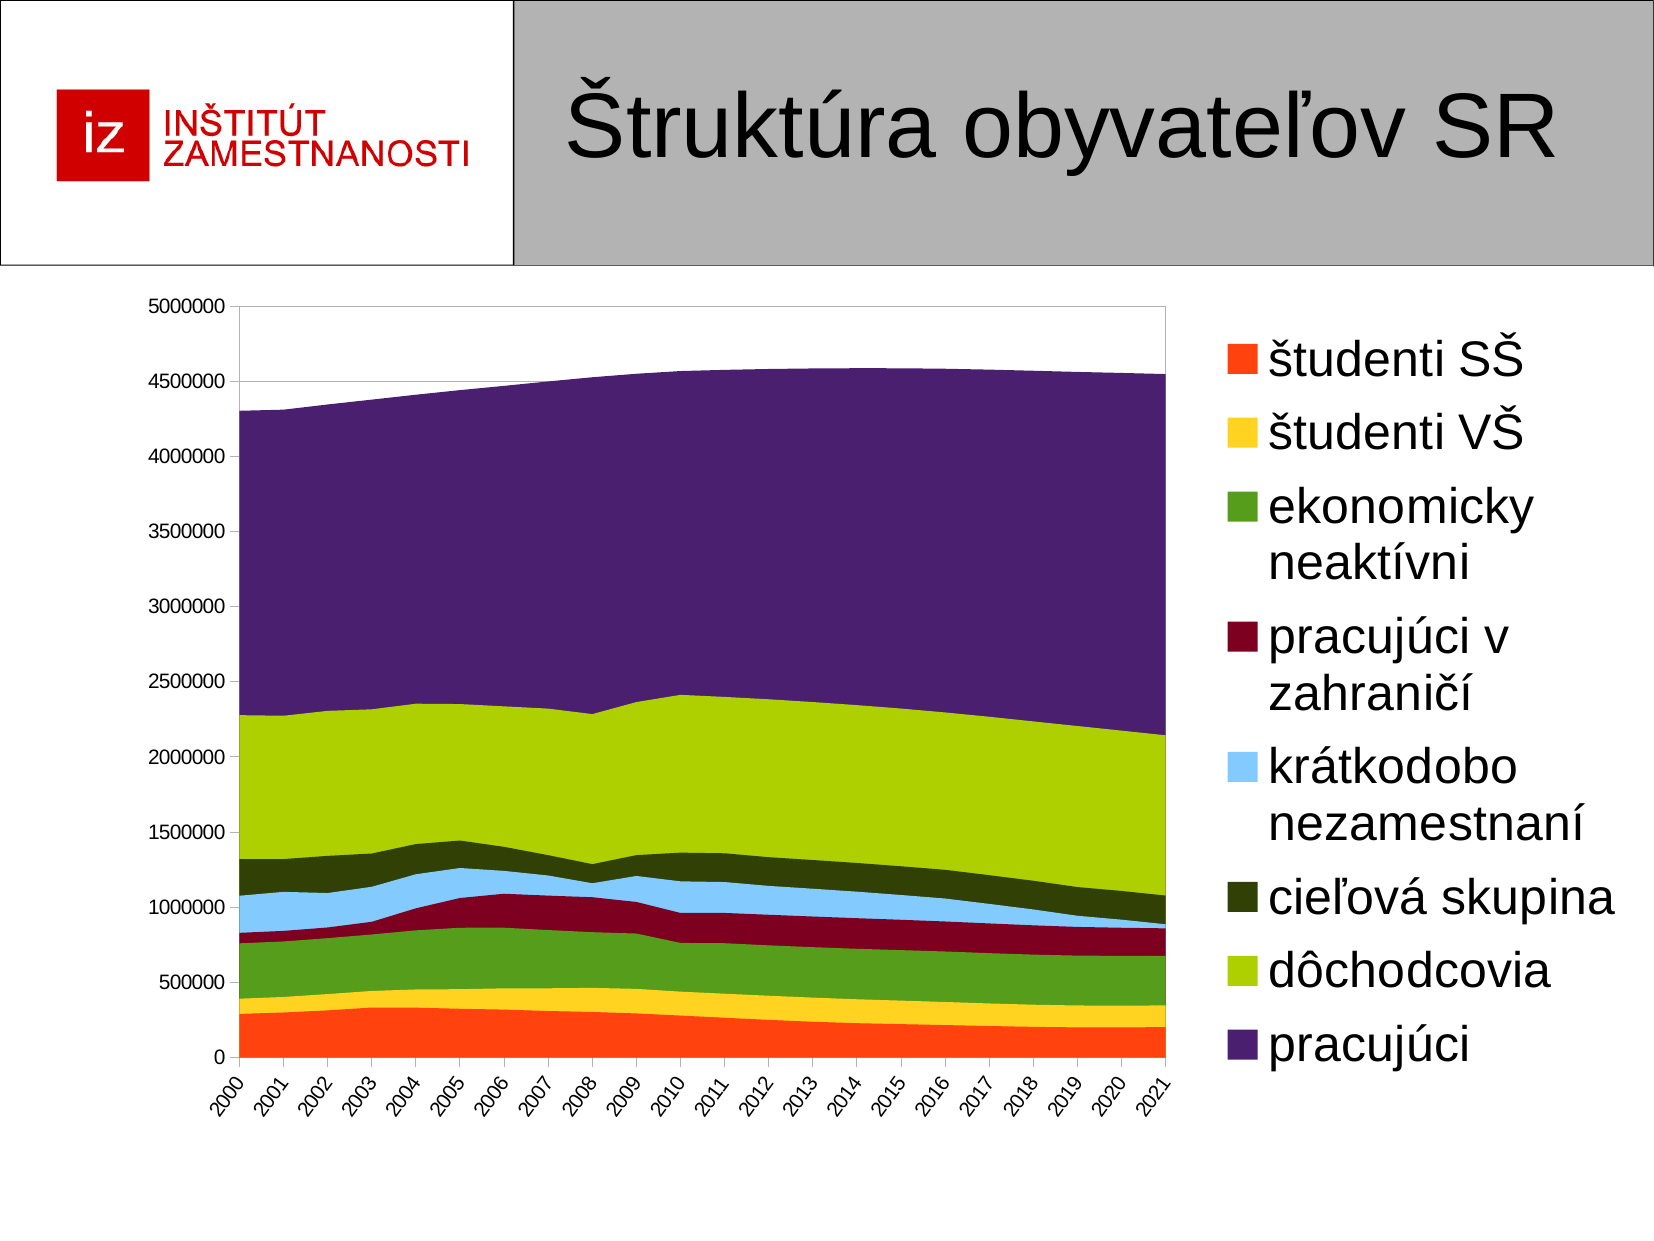

# Štruktúra obyvateľov SR
### Chart
| Category | študenti SŠ | študenti VŠ | ekonomicky neaktívni | pracujúci v zahraničí | krátkodobo nezamestnaní | cieľová skupina | dôchodcovia | pracujúci |
|---|---|---|---|---|---|---|---|---|
| 2000 | 290277.0 | 391540.0 | 759536.53 | 829853.41 | 1076239.41 | 1320575.41 | 2278541.41 | 4303389.41 |
| 2001 | 299775.0 | 402934.0 | 772204.99 | 842534.29 | 1102497.29 | 1320496.29 | 2274589.29 | 4311102.29 |
| 2002 | 313902.0 | 422363.0 | 794173.78 | 865310.08 | 1094534.08 | 1341684.08 | 2307053.08 | 4345467.08 |
| 2003 | 332481.0 | 442890.0 | 818846.768 | 903017.218 | 1135985.218 | 1357323.218 | 2317231.418 | 4377697.418 |
| 2004 | 331977.0 | 452999.0 | 846348.275 | 992777.315 | 1219463.315 | 1420176.315 | 2354695.815 | 4410421.815 |
| 2005 | 324320.0 | 454874.0 | 863491.284 | 1061488.244 | 1261220.244 | 1443975.244 | 2352112.844 | 4441021.844 |
| 2006 | 318839.0 | 460148.0 | 863906.26 | 1089638.68 | 1242007.68 | 1401778.68 | 2337125.68 | 4469512.68 |
| 2007 | 309417.0 | 460610.0 | 848196.749 | 1077057.749 | 1211221.749 | 1346547.749 | 2321966.849 | 4498934.849 |
| 2008 | 303236.0 | 463583.0 | 834014.4845 | 1066458.7445 | 1159749.7445 | 1286779.7445 | 2285574.8445 | 4526713.8445 |
| 2009 | 293223.0 | 456903.0 | 825029.26 | 1034975.98 | 1208115.98 | 1346819.98 | 2365503.38 | 4549946.38 |
| 2010 | 279057.0 | 438178.0 | 762347.72 | 961884.47 | 1172212.47 | 1363212.47 | 2413697.47 | 4568061.47 |
| 2011 | 264585.723095543 | 424550.039499039 | 760342.436799779 | 961978.141087529 | 1167749.14108753 | 1358749.14108753 | 2399814.32739553 | 4575722.32739553 |
| 2012 | 250423.059997132 | 411056.751694462 | 746468.418714544 | 949714.896066327 | 1141981.89606633 | 1332981.89606633 | 2383990.76953914 | 4581657.76953914 |
| 2013 | 237820.272813544 | 398446.329707712 | 734164.398644691 | 937995.224101194 | 1123230.22410119 | 1314230.22410119 | 2365814.81423826 | 4585458.81423826 |
| 2014 | 228456.329302566 | 387732.249314358 | 723686.608671203 | 927078.125654267 | 1103522.12565427 | 1294522.12565427 | 2345178.44821379 | 4587018.44821379 |
| 2015 | 222072.698392745 | 378622.683839825 | 714599.754847633 | 916580.278247801 | 1081342.2782478 | 1272342.2782478 | 2322295.53079719 | 4586553.53079719 |
| 2016 | 216105.356593532 | 369417.187793644 | 705332.797003339 | 905264.646931192 | 1058052.64693119 | 1249052.64693119 | 2296517.86577651 | 4583418.86577651 |
| 2017 | 209755.819922112 | 359846.412893194 | 694530.413192137 | 892054.035849403 | 1022219.0358494 | 1213219.0358494 | 2267595.55901842 | 4577365.55901842 |
| 2018 | 204146.421965575 | 351443.070299892 | 684815.429613381 | 879384.039341789 | 985315.039341789 | 1176315.03934179 | 2236903.30972611 | 4569771.30972611 |
| 2019 | 200567.359476217 | 346303.385215755 | 677875.465953493 | 869078.290170833 | 943035.290170833 | 1134035.29017083 | 2206031.86135254 | 4562228.86135254 |
| 2020 | 200117.800045524 | 345129.844767669 | 676492.982522331 | 863618.727375181 | 917273.727375181 | 1108273.72737518 | 2175469.69837873 | 4555228.69837873 |
| 2021 | 202379.070643023 | 346578.902841991 | 677281.533322851 | 859711.234812435 | 886523.234812435 | 1077523.23481243 | 2144518.91396127 | 4548075.91396127 |